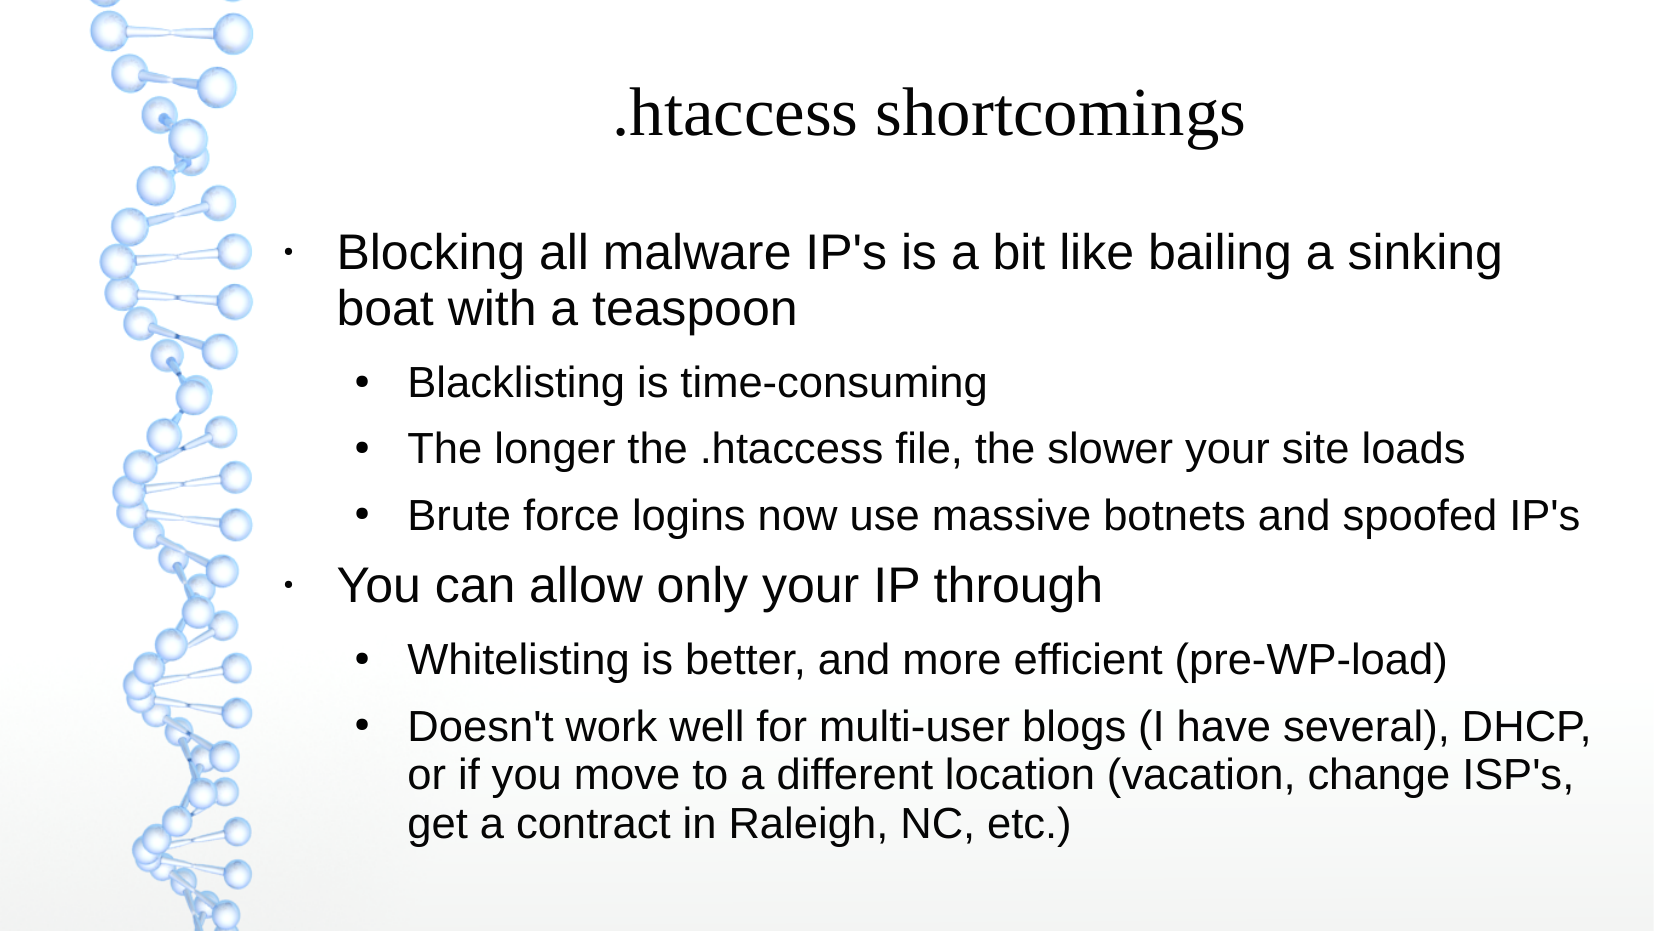

# .htaccess shortcomings
Blocking all malware IP's is a bit like bailing a sinking boat with a teaspoon
Blacklisting is time-consuming
The longer the .htaccess file, the slower your site loads
Brute force logins now use massive botnets and spoofed IP's
You can allow only your IP through
Whitelisting is better, and more efficient (pre-WP-load)
Doesn't work well for multi-user blogs (I have several), DHCP, or if you move to a different location (vacation, change ISP's, get a contract in Raleigh, NC, etc.)